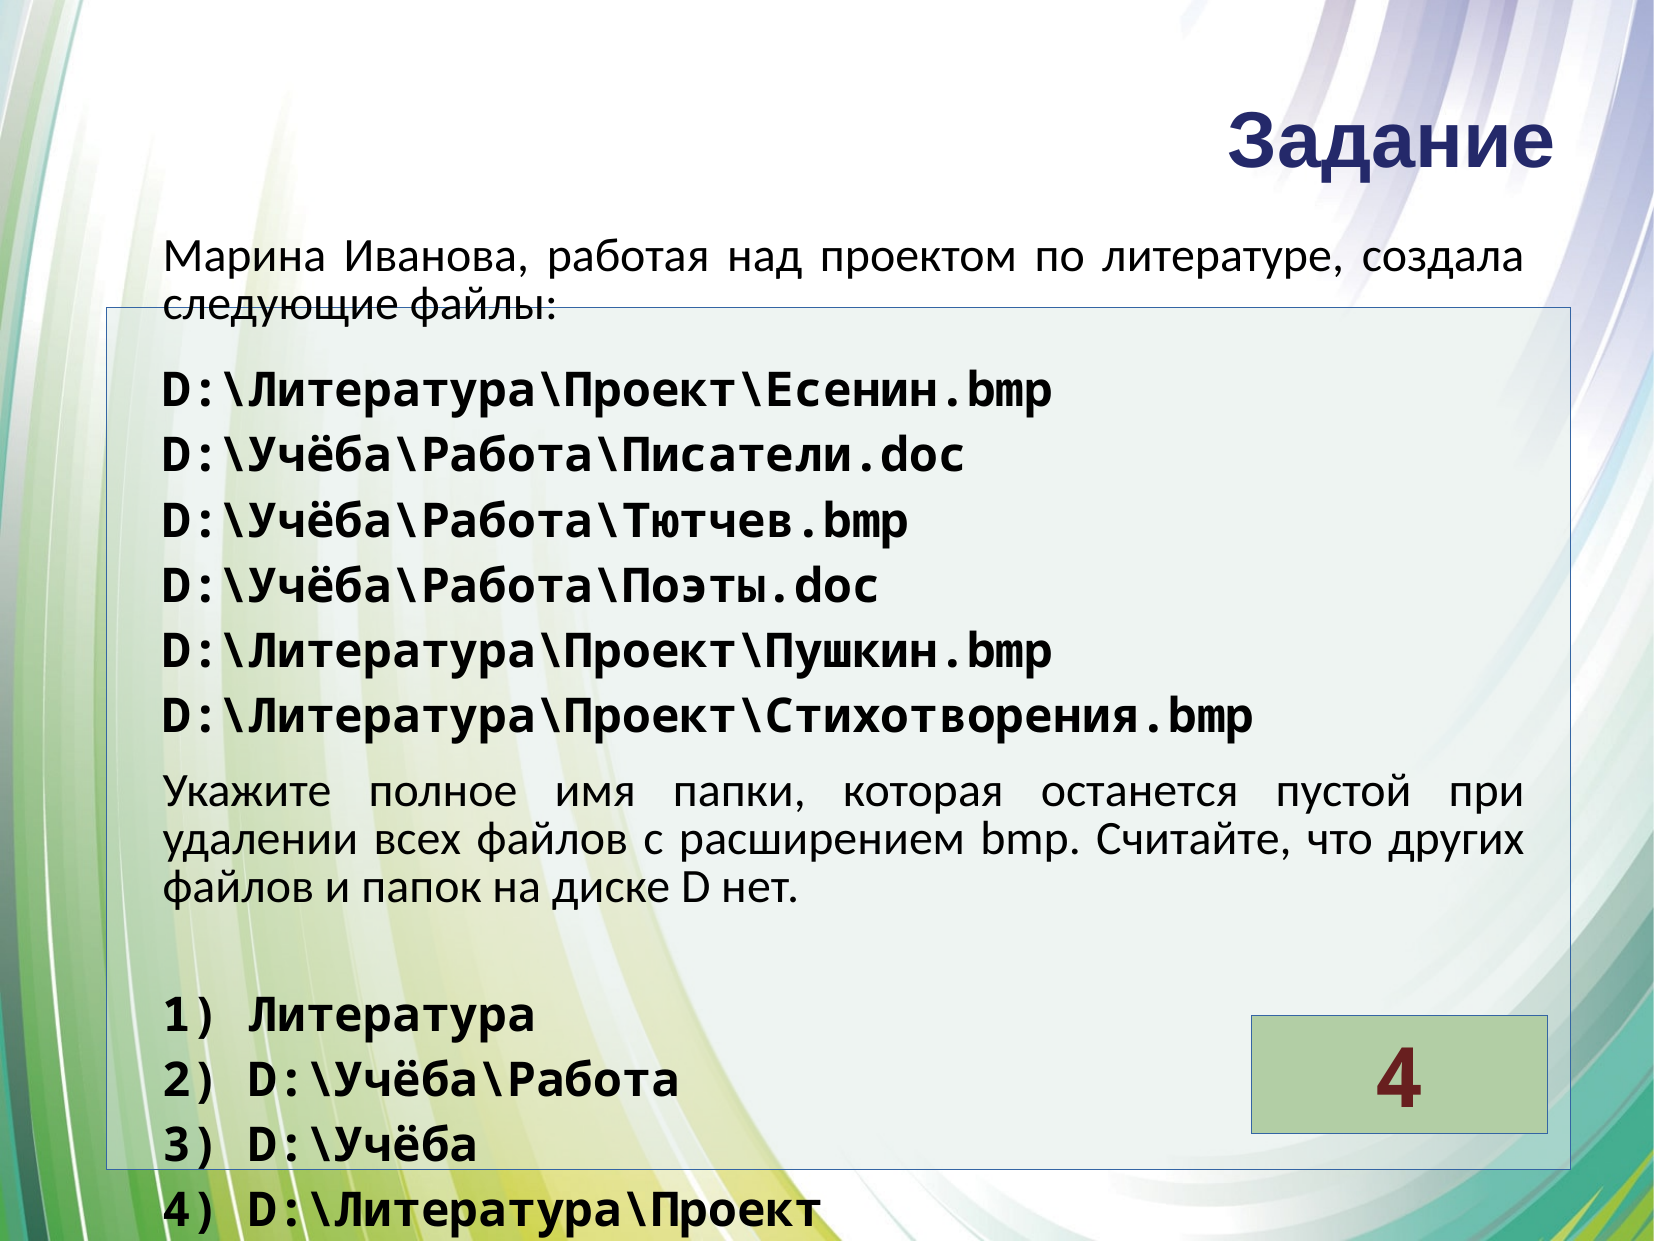

Задание
Марина Иванова, работая над проектом по литературе, создала следующие файлы:
D:\Литература\Проект\Есенин.bmр
D:\Учёба\Работа\Писатели.doc
D:\Учёба\Работа\Тютчев.bmp
D:\Учёба\Работа\Поэты.doc
D:\Литература\Проект\Пушкин.bmp
D:\Литература\Проект\Стихотворения.bmp
Укажите полное имя папки, которая останется пустой при удалении всех файлов с расширением bmp. Считайте, что других файлов и папок на диске D нет.
1) Литература
2) D:\Учёба\Работа
3) D:\Учёба
4) D:\Литература\Проект
4